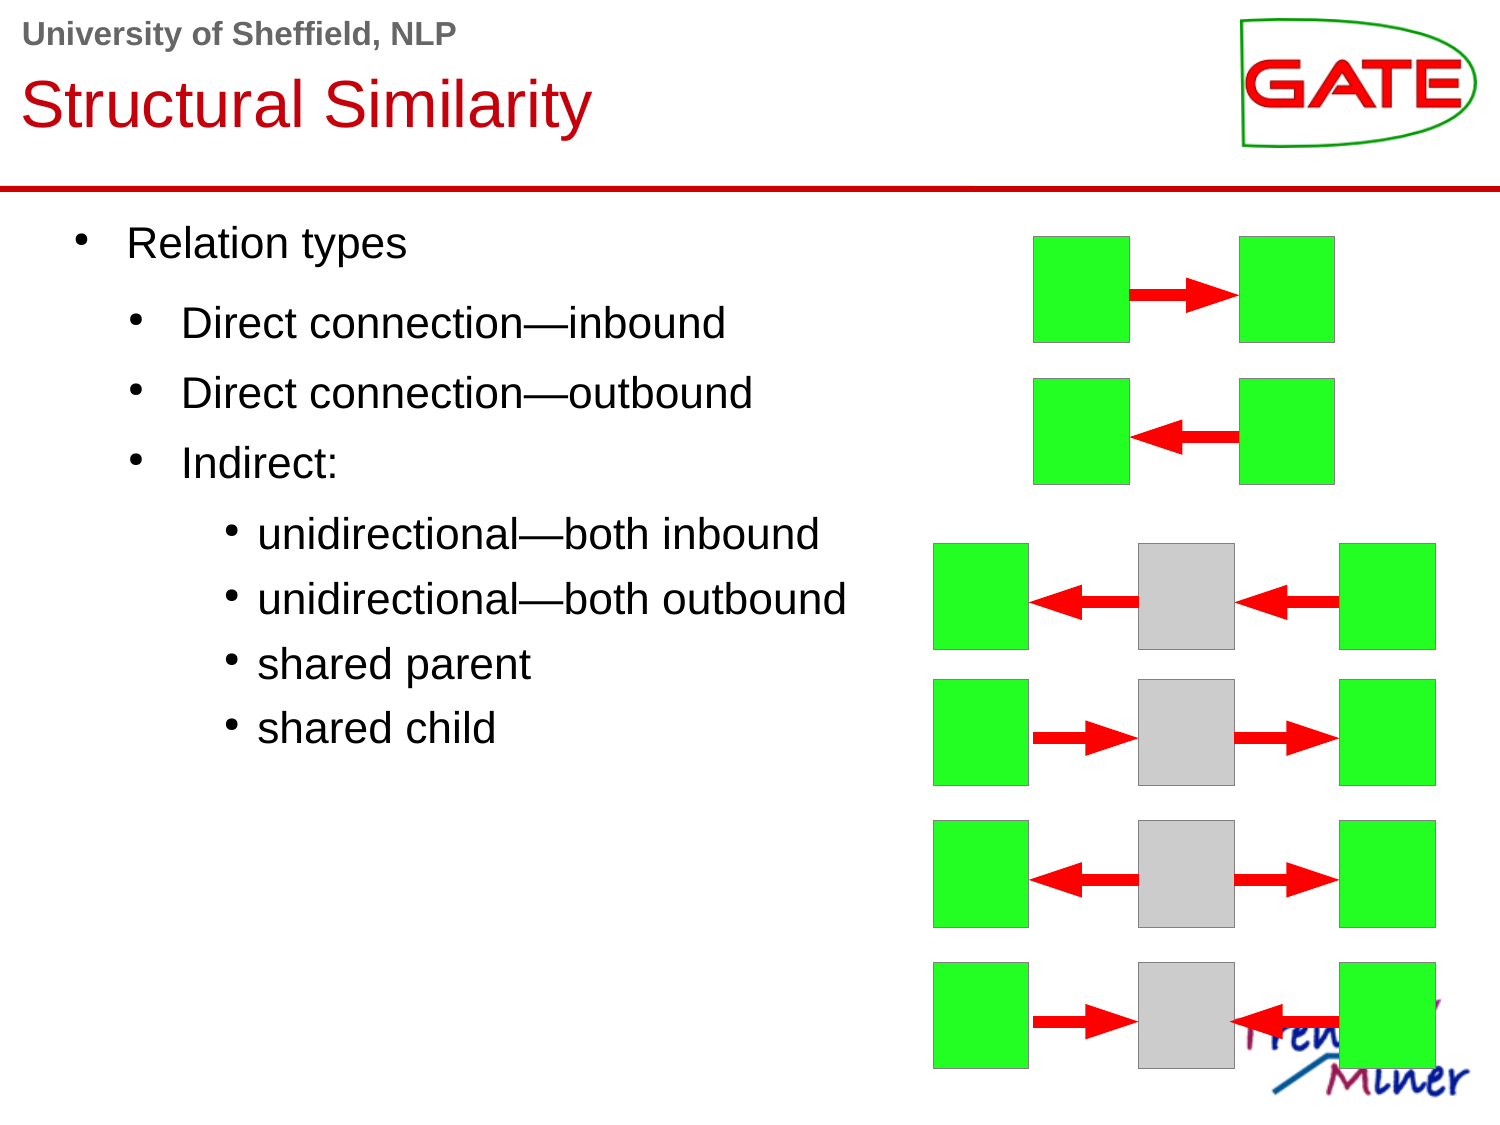

# Structural Similarity
Relation types
Direct connection—inbound
Direct connection—outbound
Indirect:
unidirectional—both inbound
unidirectional—both outbound
shared parent
shared child